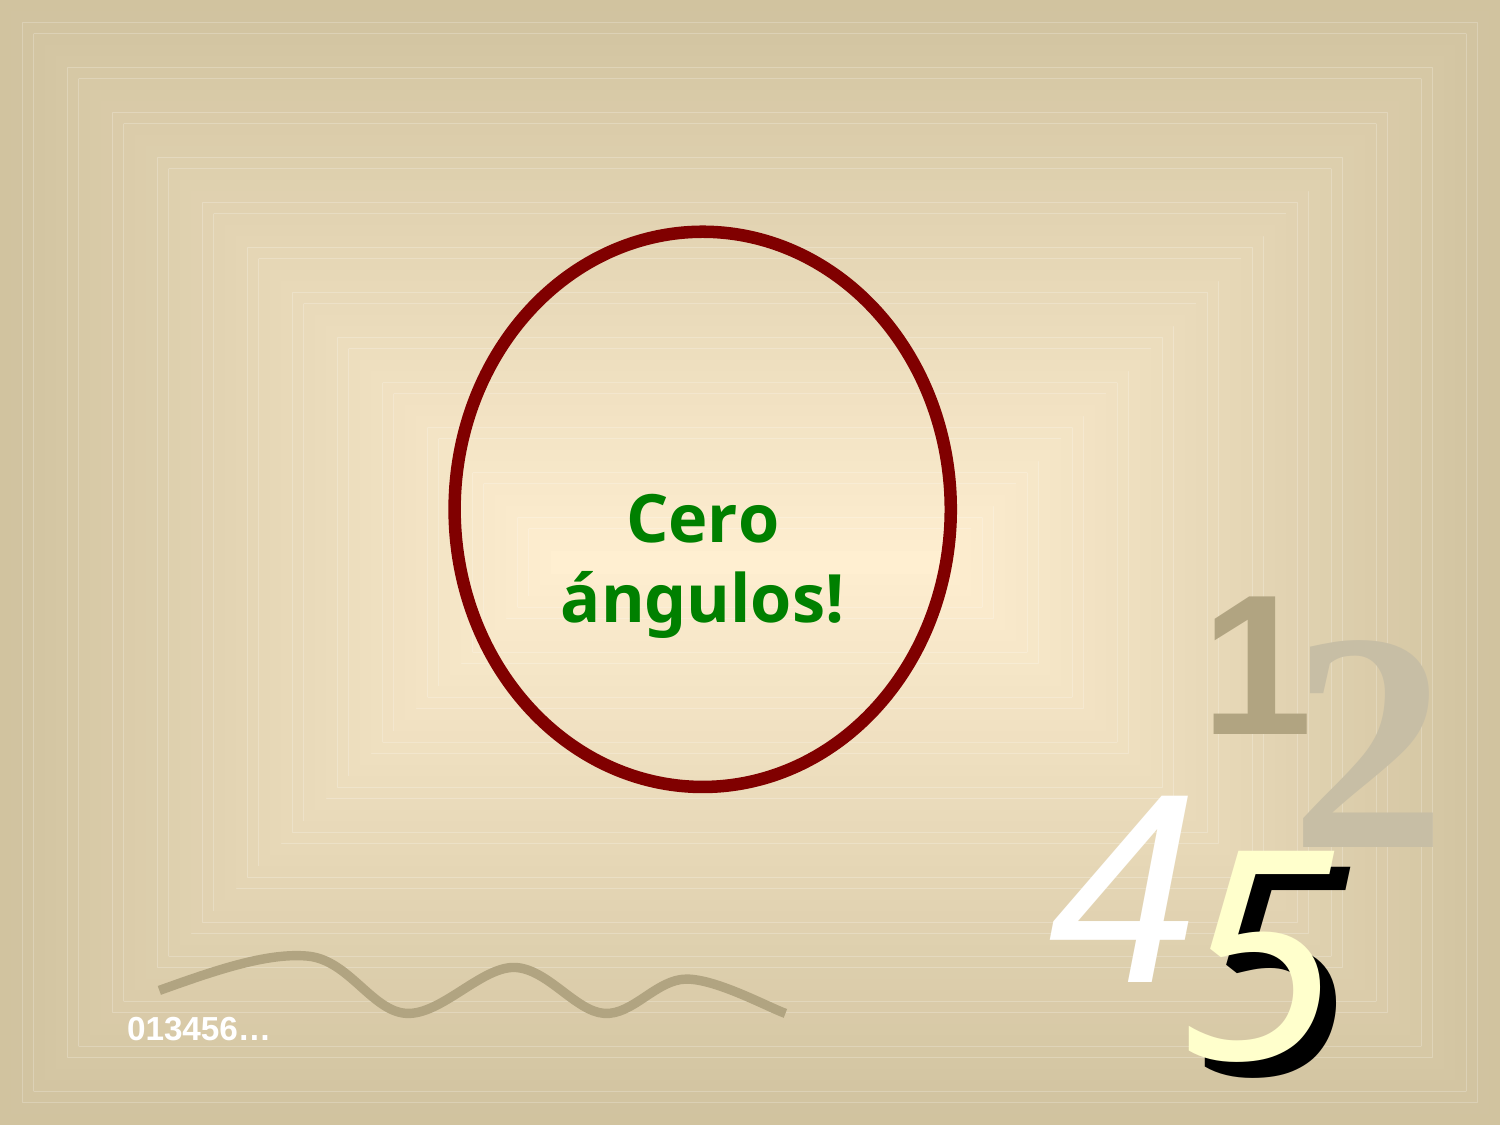

Cero ángulos!
1
2
4
5
013456…